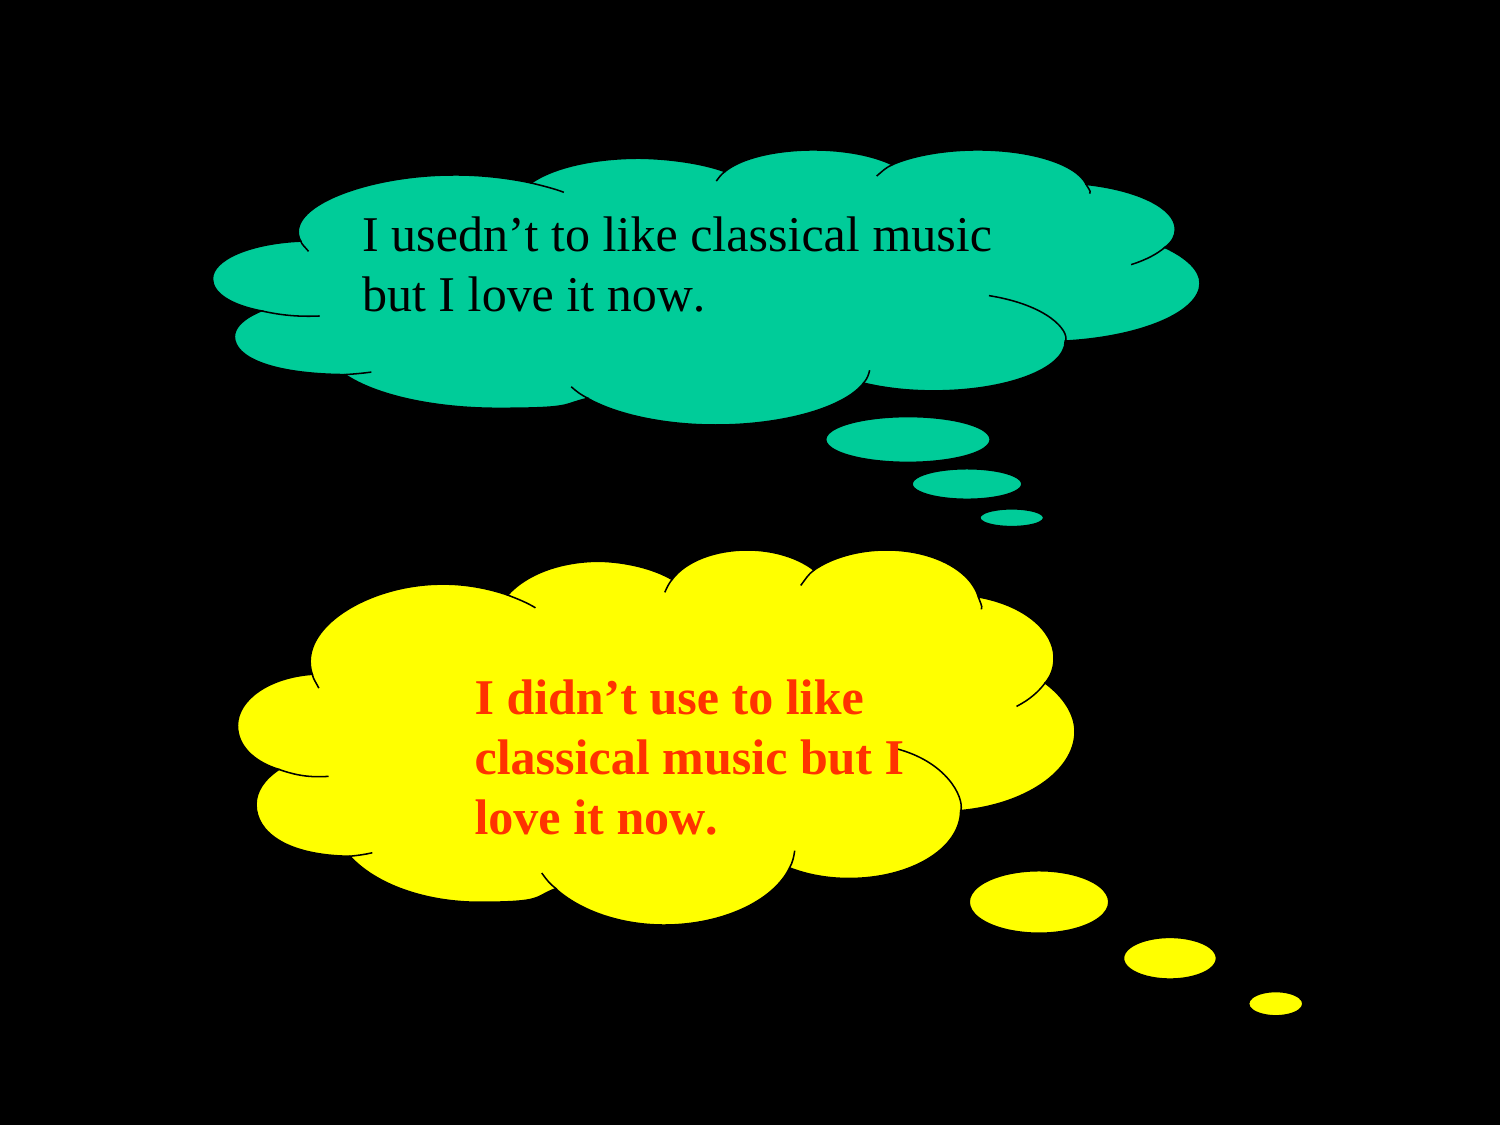

#
I usedn’t to like classical music but I love it now.
I didn’t use to like classical music but I love it now.